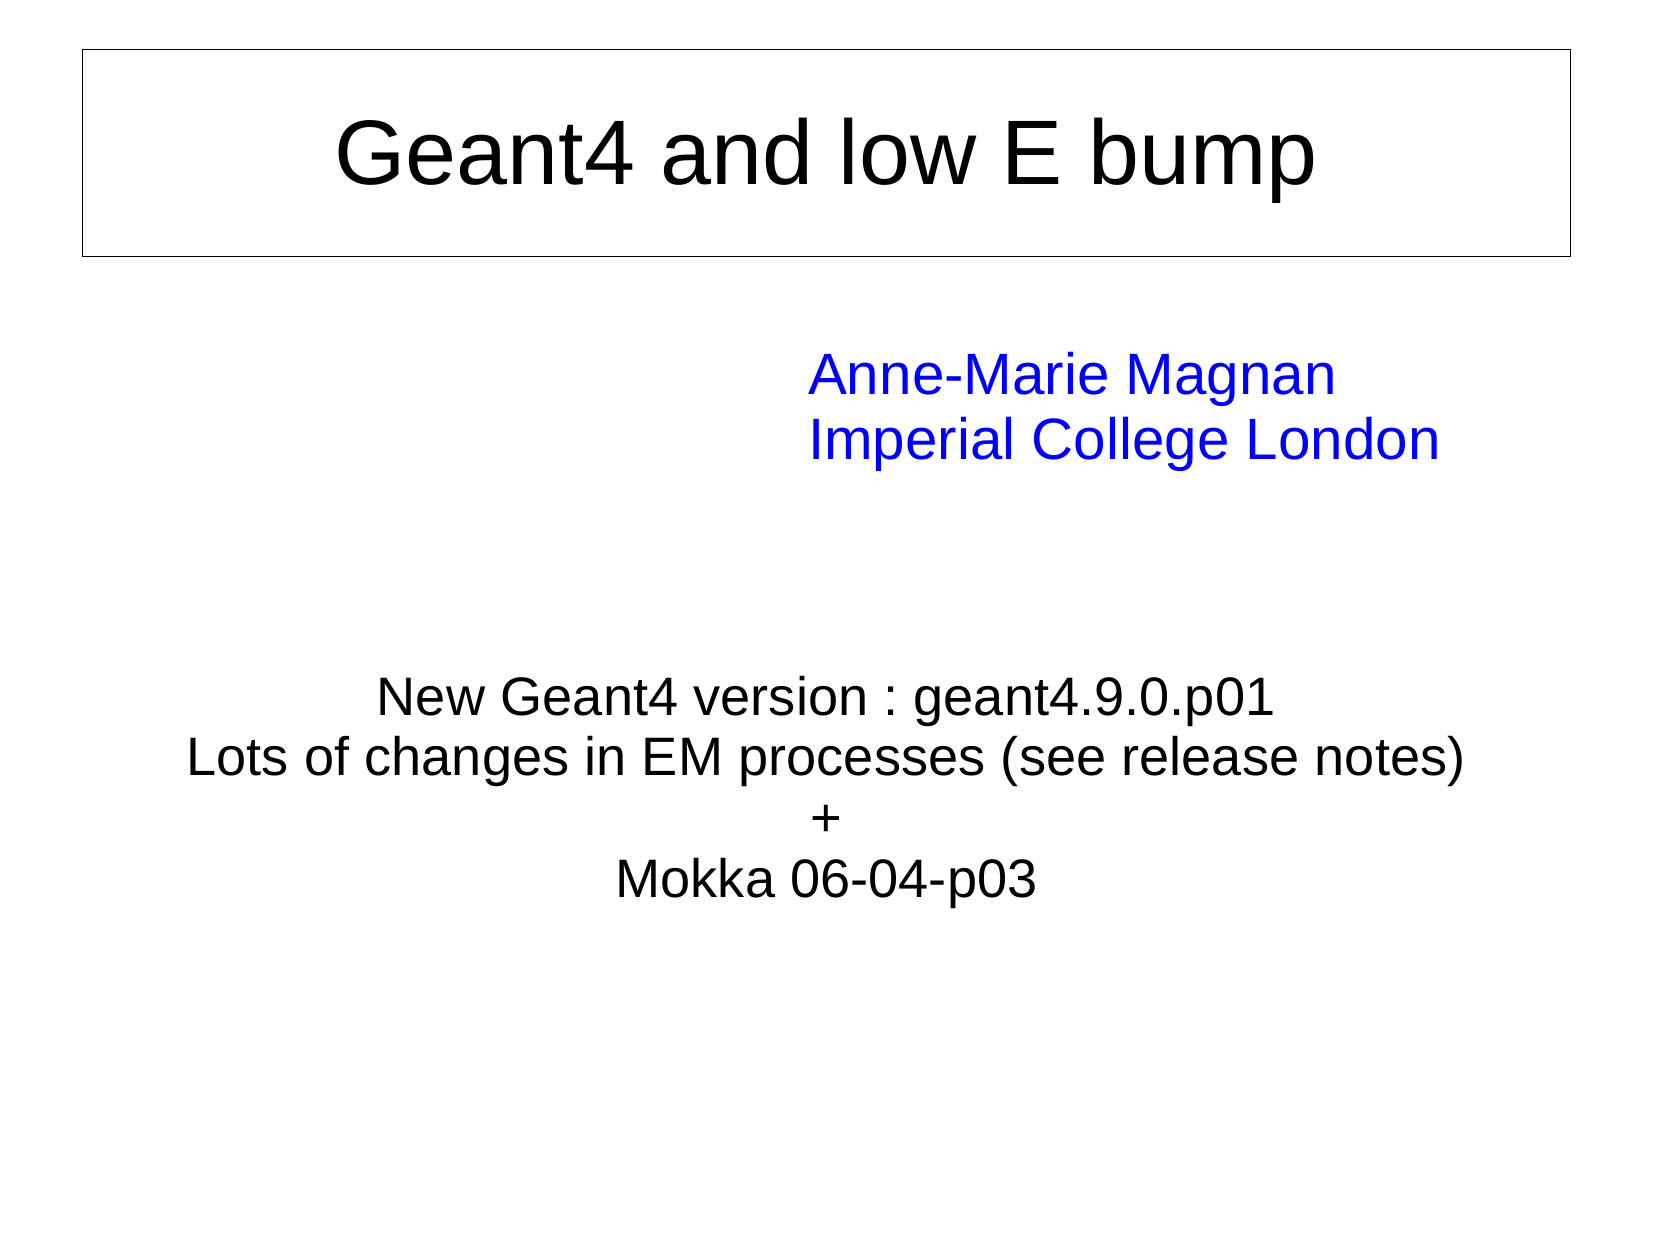

# Geant4 and low E bump
Anne-Marie Magnan
Imperial College London
New Geant4 version : geant4.9.0.p01
Lots of changes in EM processes (see release notes)
+
Mokka 06-04-p03